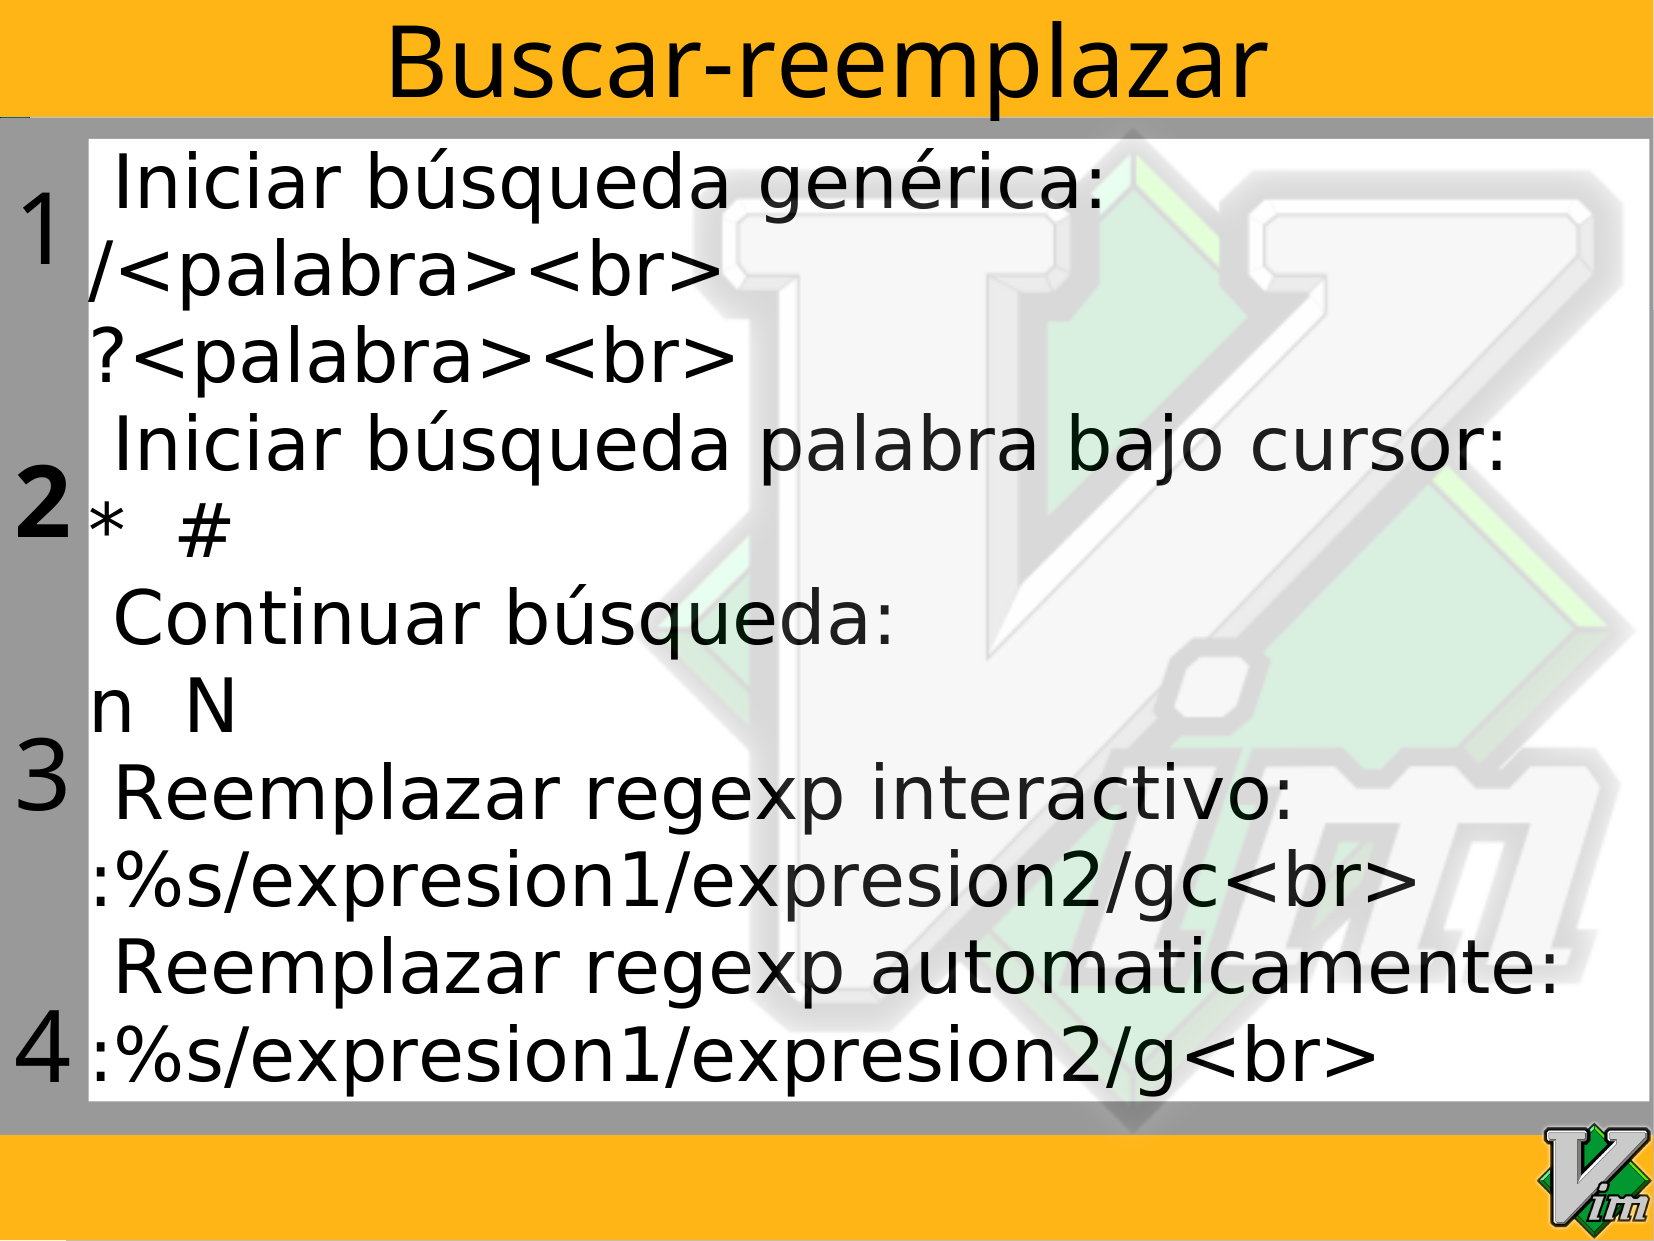

Buscar-reemplazar
1 - Introducción
2 - Novatos
3 - Power Users
4 -Desarrolladores
 Iniciar búsqueda genérica:
/<palabra><br>
?<palabra><br>
 Iniciar búsqueda palabra bajo cursor:
* #
 Continuar búsqueda:
n N
 Reemplazar regexp interactivo:
:%s/expresion1/expresion2/gc<br>
 Reemplazar regexp automaticamente:
:%s/expresion1/expresion2/g<br>